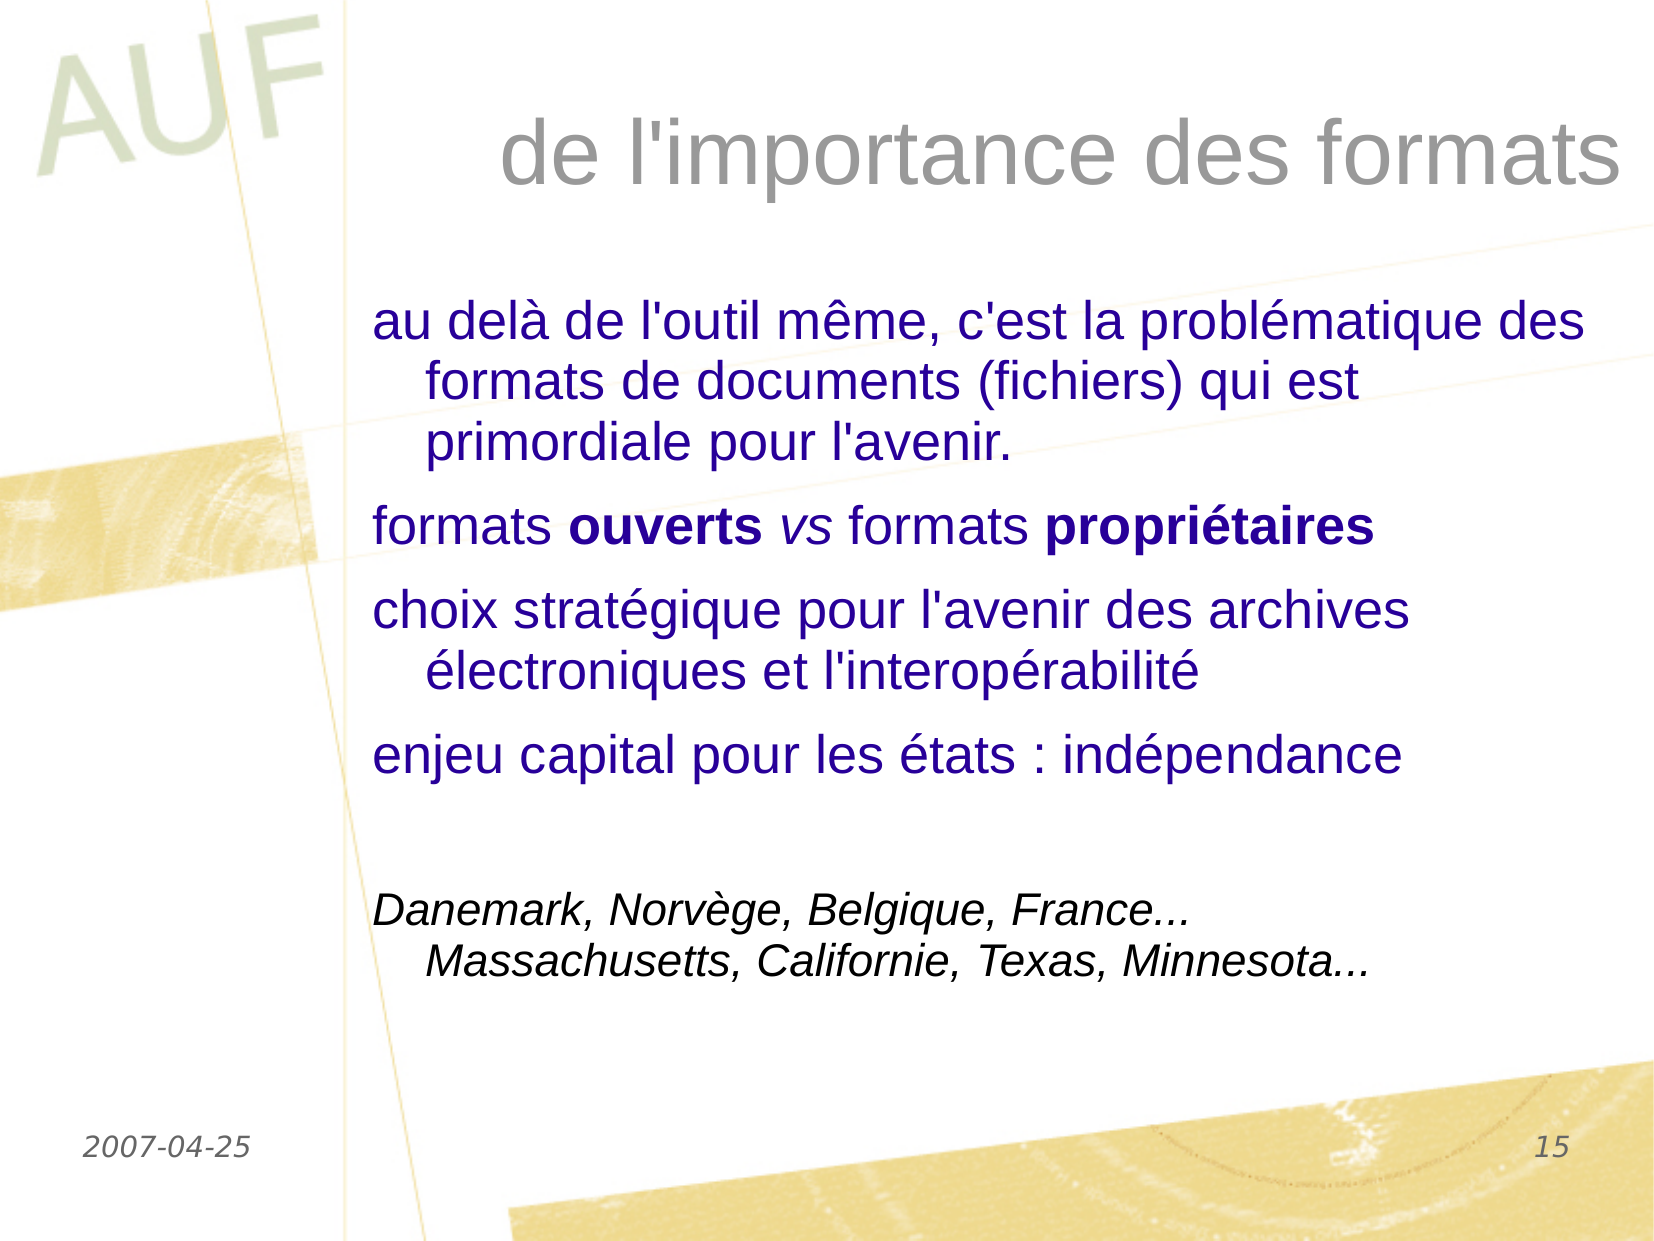

# de l'importance des formats
au delà de l'outil même, c'est la problématique des formats de documents (fichiers) qui est primordiale pour l'avenir.
formats ouverts vs formats propriétaires
choix stratégique pour l'avenir des archives électroniques et l'interopérabilité
enjeu capital pour les états : indépendance
Danemark, Norvège, Belgique, France...
Massachusetts, Californie, Texas, Minnesota...
2007-04-25
15